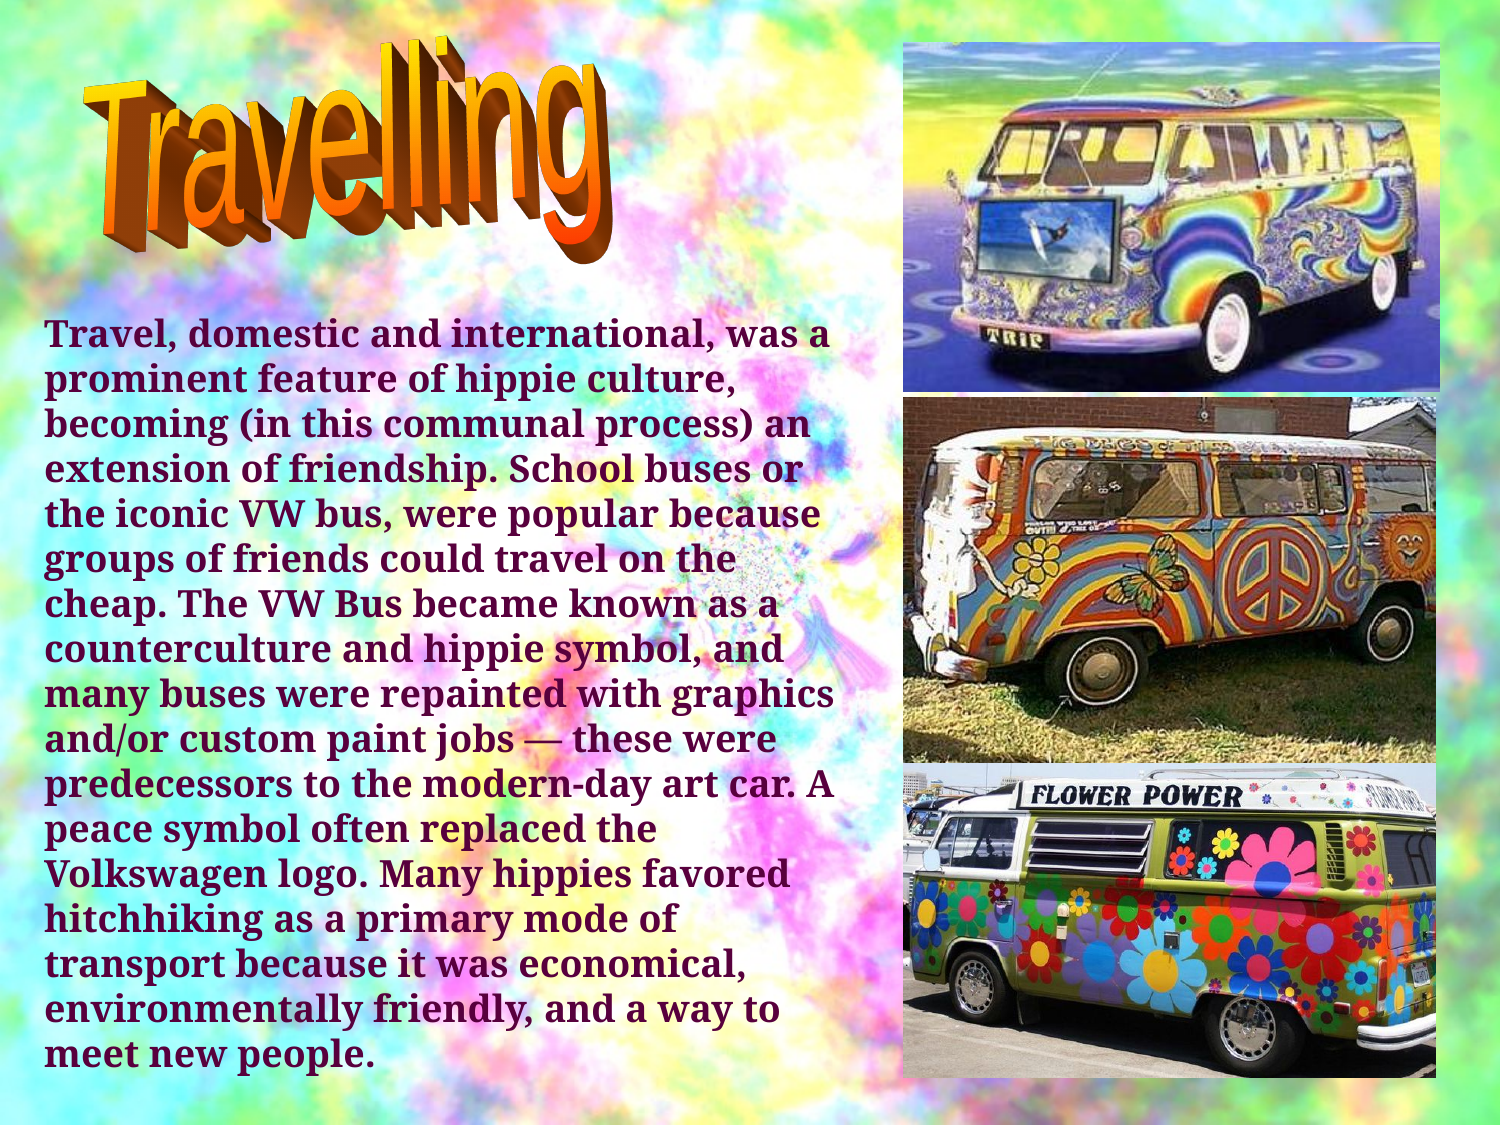

Travelling
Travel, domestic and international, was a prominent feature of hippie culture, becoming (in this communal process) an extension of friendship. School buses or the iconic VW bus, were popular because groups of friends could travel on the cheap. The VW Bus became known as a counterculture and hippie symbol, and many buses were repainted with graphics and/or custom paint jobs — these were predecessors to the modern-day art car. A peace symbol often replaced the Volkswagen logo. Many hippies favored hitchhiking as a primary mode of transport because it was economical, environmentally friendly, and a way to meet new people.